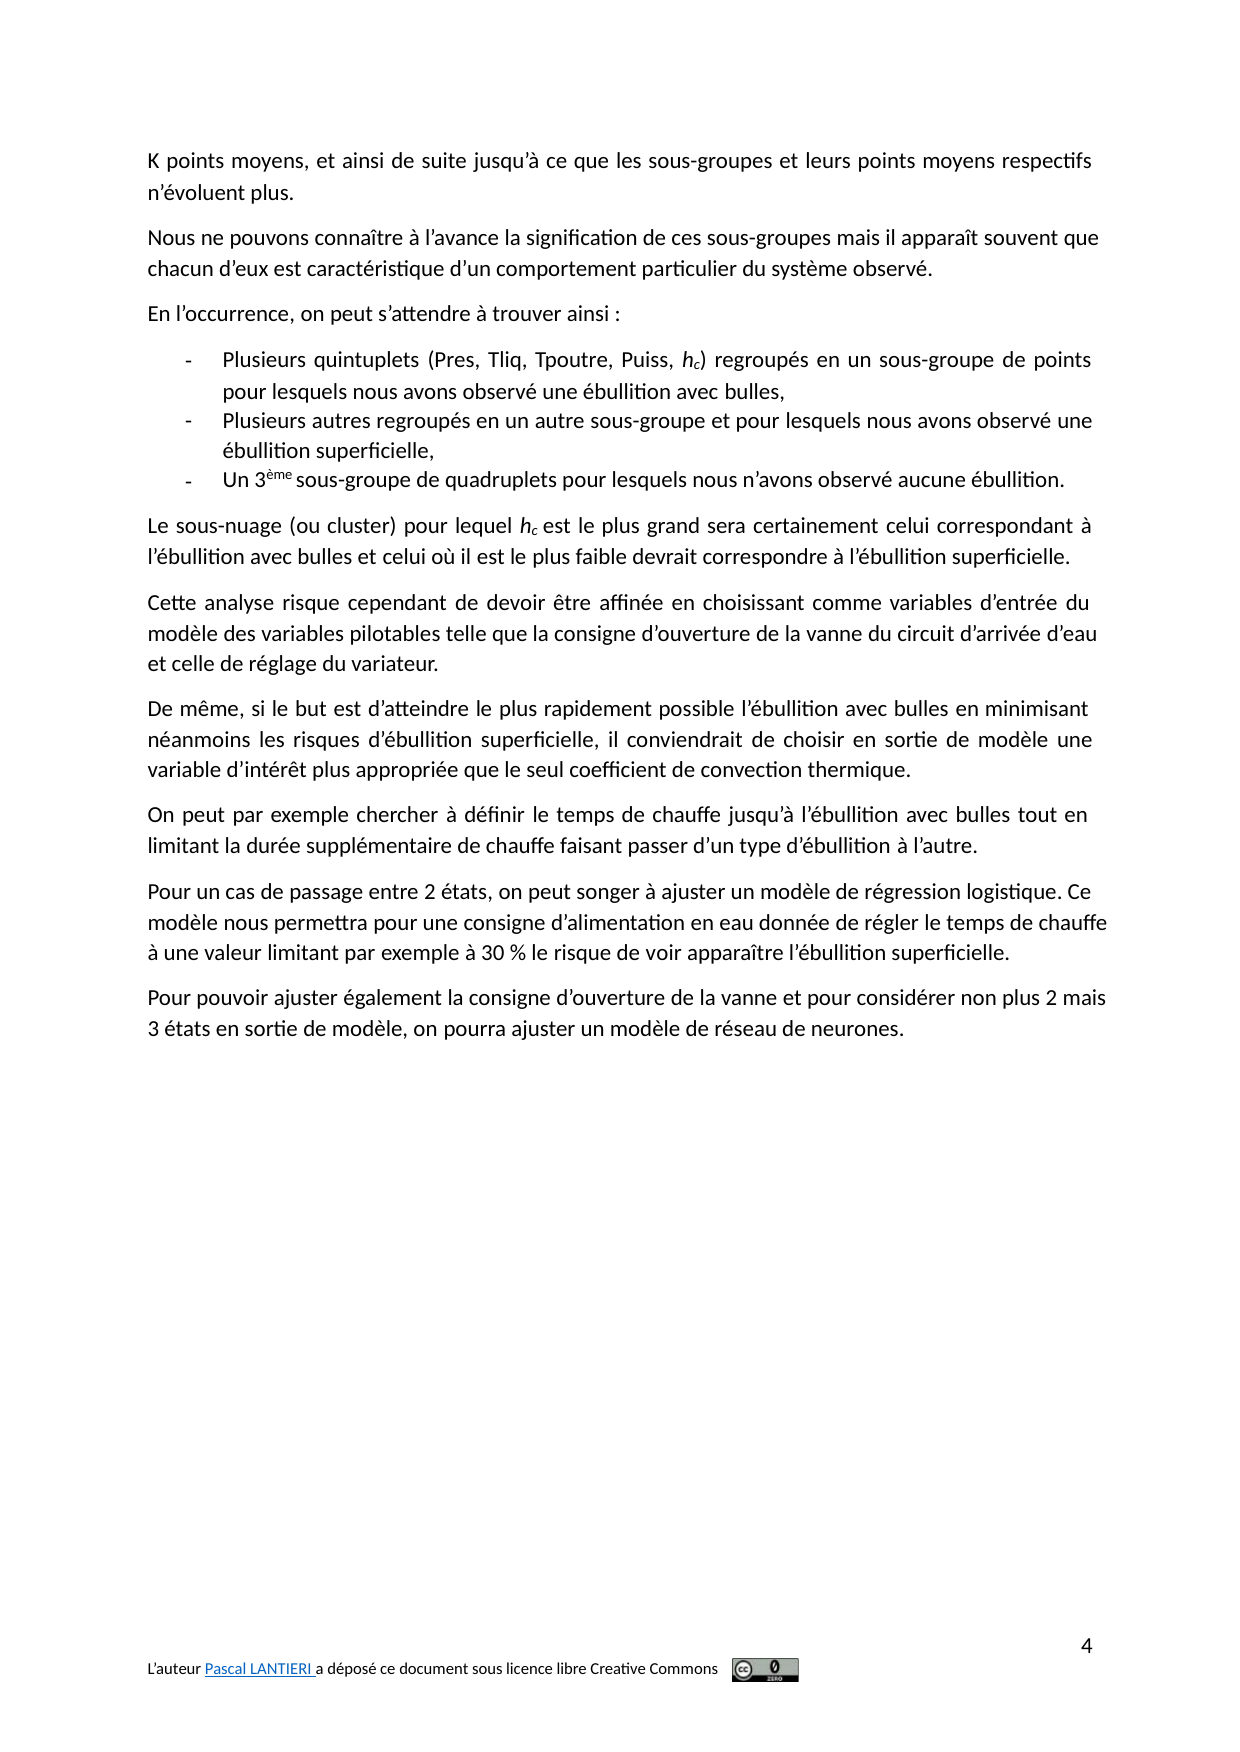

K points moyens, et ainsi de suite jusqu’à ce que les sous-groupes et leurs points moyens respectifs
n’évoluent plus.
Nous ne pouvons connaître à l’avance la signification de ces sous-groupes mais il apparaît souvent que
chacun d’eux est caractéristique d’un comportement particulier du système observé.
En l’occurrence, on peut s’attendre à trouver ainsi :
-
-
-
Plusieurs quintuplets (Pres, Tliq, Tpoutre, Puiss, hc) regroupés en un sous-groupe de points
pour lesquels nous avons observé une ébullition avec bulles,
Plusieurs autres regroupés en un autre sous-groupe et pour lesquels nous avons observé une
ébullition superficielle,
Un 3ème sous-groupe de quadruplets pour lesquels nous n’avons observé aucune ébullition.
Le sous-nuage (ou cluster) pour lequel hc est le plus grand sera certainement celui correspondant à
l’ébullition avec bulles et celui où il est le plus faible devrait correspondre à l’ébullition superficielle.
Cette analyse risque cependant de devoir être affinée en choisissant comme variables d’entrée du
modèle des variables pilotables telle que la consigne d’ouverture de la vanne du circuit d’arrivée d’eau
et celle de réglage du variateur.
De même, si le but est d’atteindre le plus rapidement possible l’ébullition avec bulles en minimisant
néanmoins les risques d’ébullition superficielle, il conviendrait de choisir en sortie de modèle une
variable d’intérêt plus appropriée que le seul coefficient de convection thermique.
On peut par exemple chercher à définir le temps de chauffe jusqu’à l’ébullition avec bulles tout en
limitant la durée supplémentaire de chauffe faisant passer d’un type d’ébullition à l’autre.
Pour un cas de passage entre 2 états, on peut songer à ajuster un modèle de régression logistique. Ce
modèle nous permettra pour une consigne d’alimentation en eau donnée de régler le temps de chauffe
à une valeur limitant par exemple à 30 % le risque de voir apparaître l’ébullition superficielle.
Pour pouvoir ajuster également la consigne d’ouverture de la vanne et pour considérer non plus 2 mais
3 états en sortie de modèle, on pourra ajuster un modèle de réseau de neurones.
4
L’auteur Pascal LANTIERI a déposé ce document sous licence libre Creative Commons